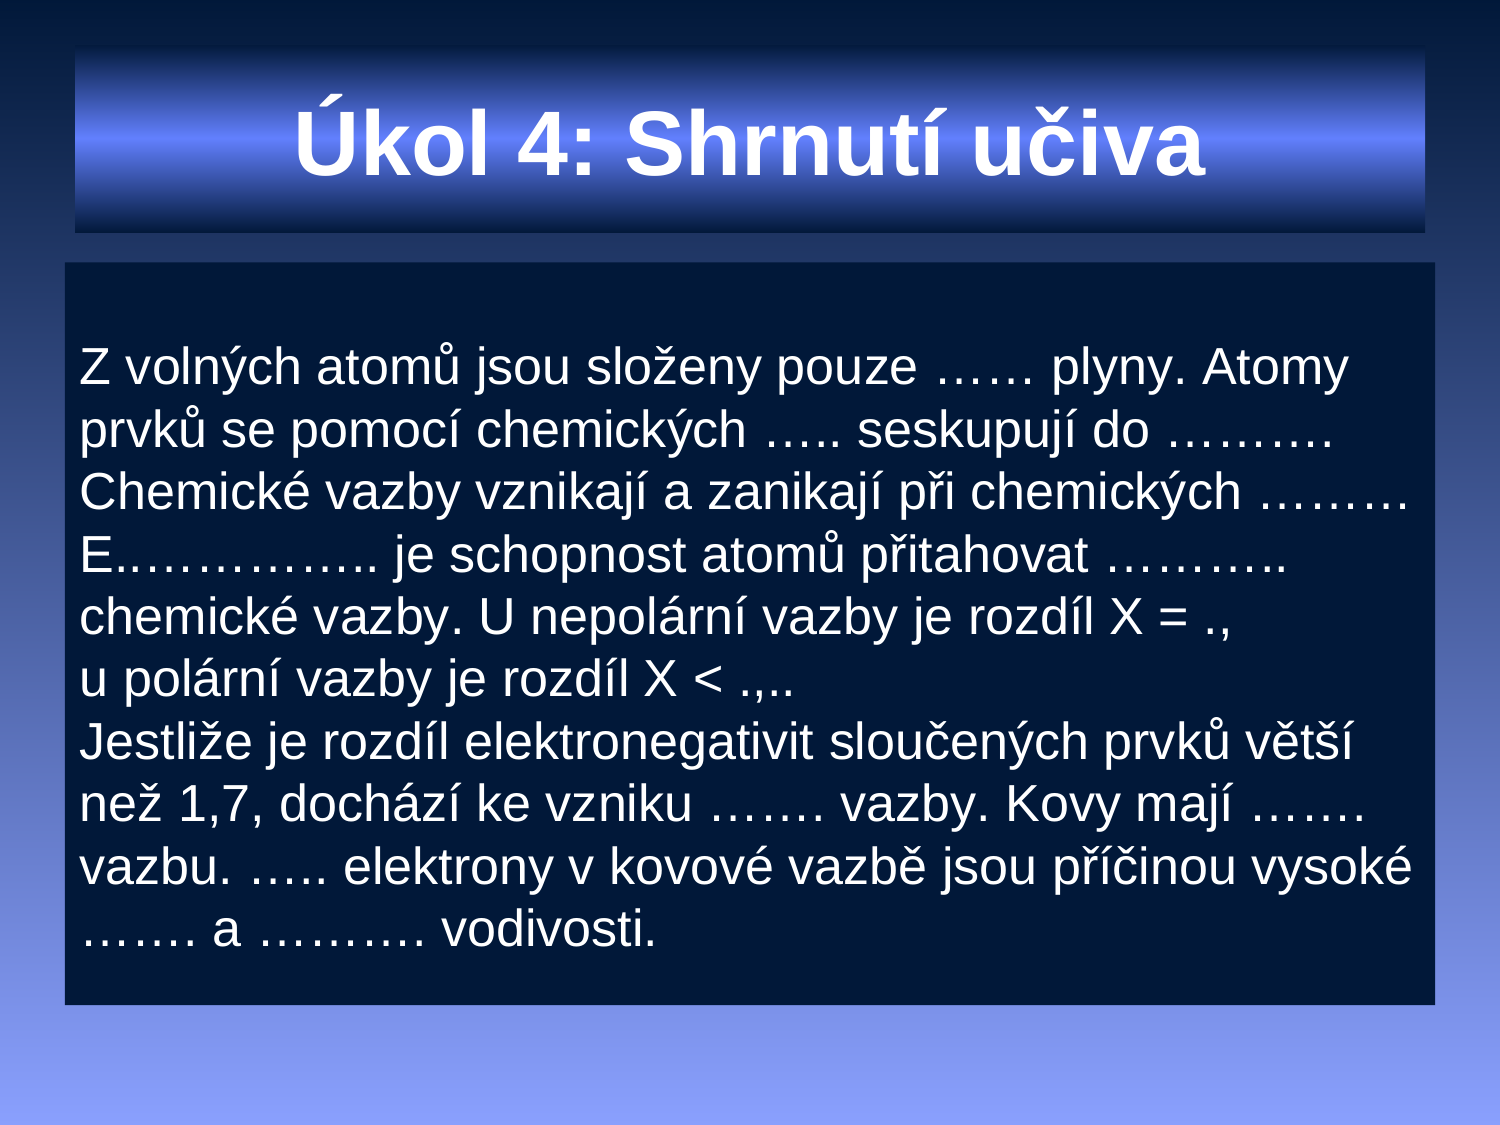

# Úkol 4: Shrnutí učiva
Z volných atomů jsou složeny pouze …… plyny. Atomy
prvků se pomocí chemických ….. seskupují do ……….
Chemické vazby vznikají a zanikají při chemických ………
E..………….. je schopnost atomů přitahovat ………..
chemické vazby. U nepolární vazby je rozdíl X = .,
u polární vazby je rozdíl X < .,..
Jestliže je rozdíl elektronegativit sloučených prvků větší než 1,7, dochází ke vzniku ……. vazby. Kovy mají ……. vazbu. ….. elektrony v kovové vazbě jsou příčinou vysoké ……. a ………. vodivosti.